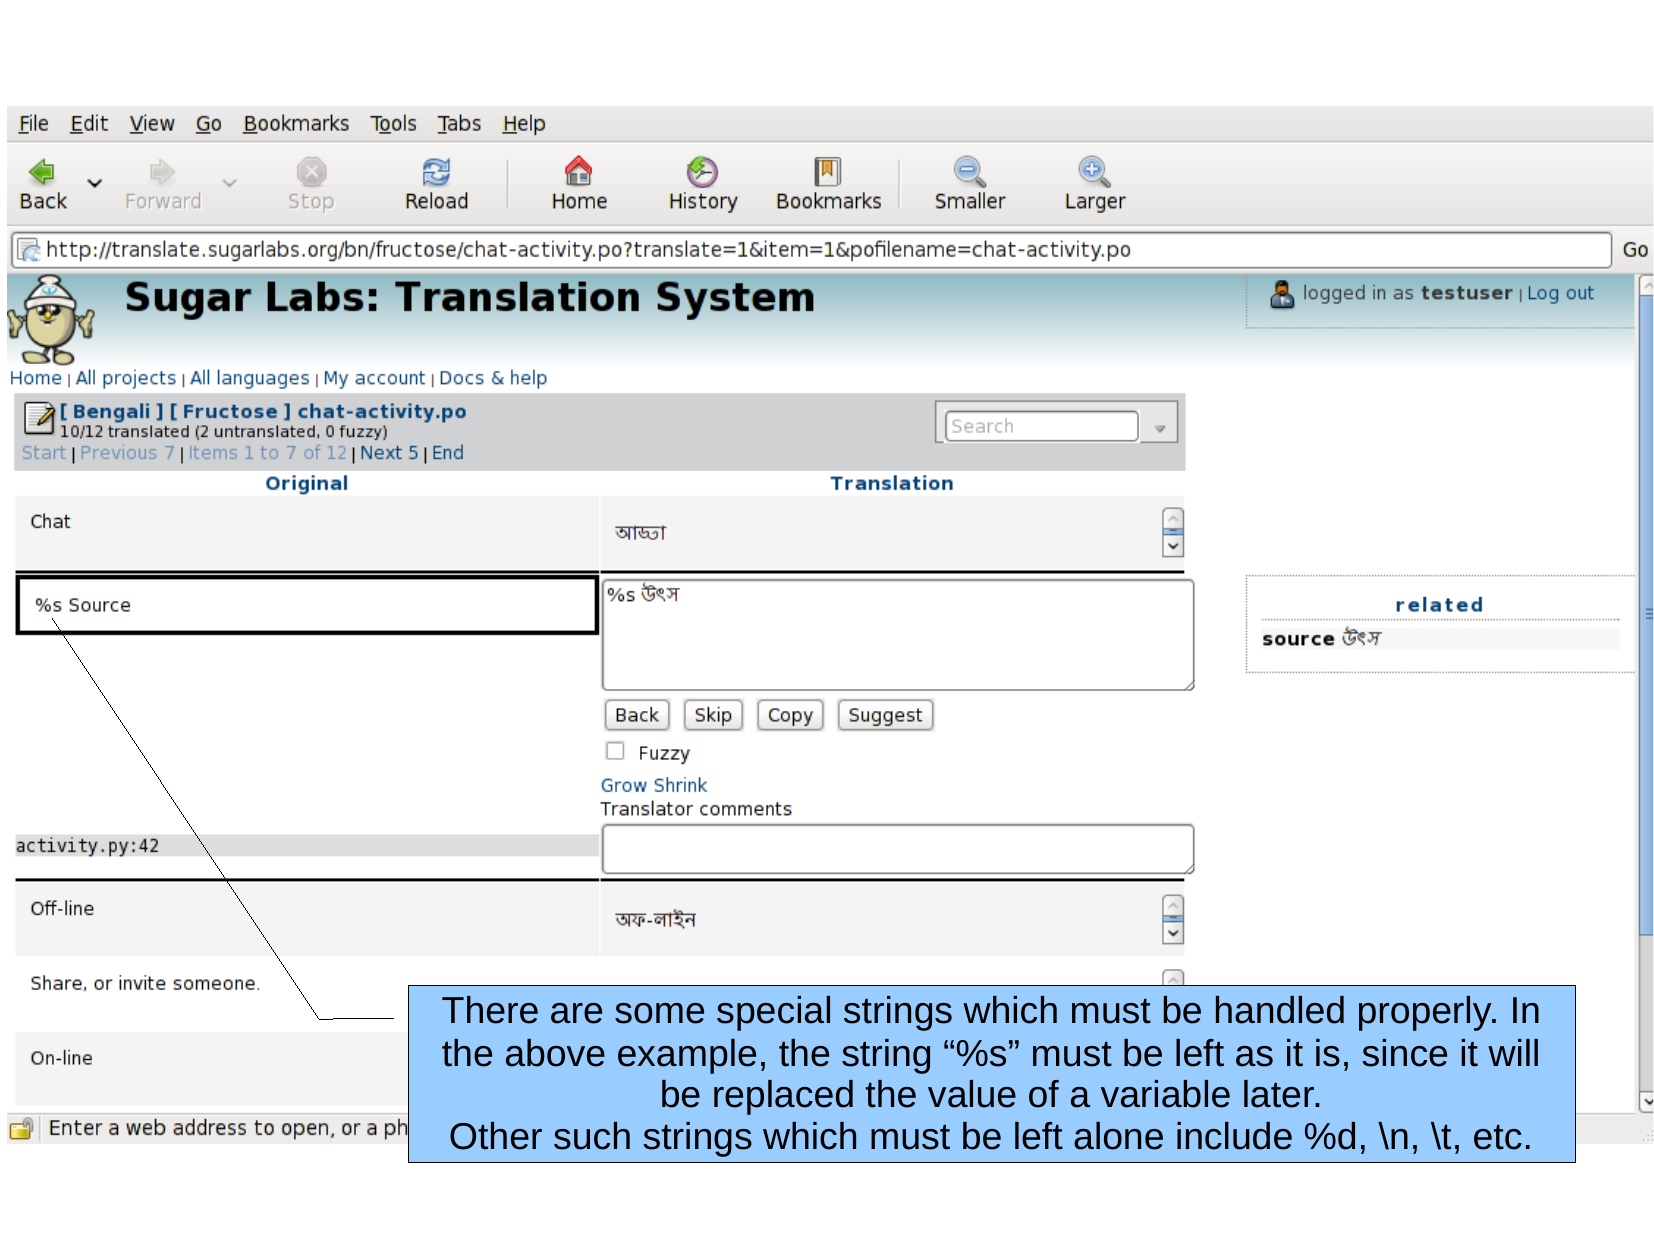

There are some special strings which must be handled properly. In the above example, the string “%s” must be left as it is, since it will be replaced the value of a variable later.
Other such strings which must be left alone include %d, \n, \t, etc.